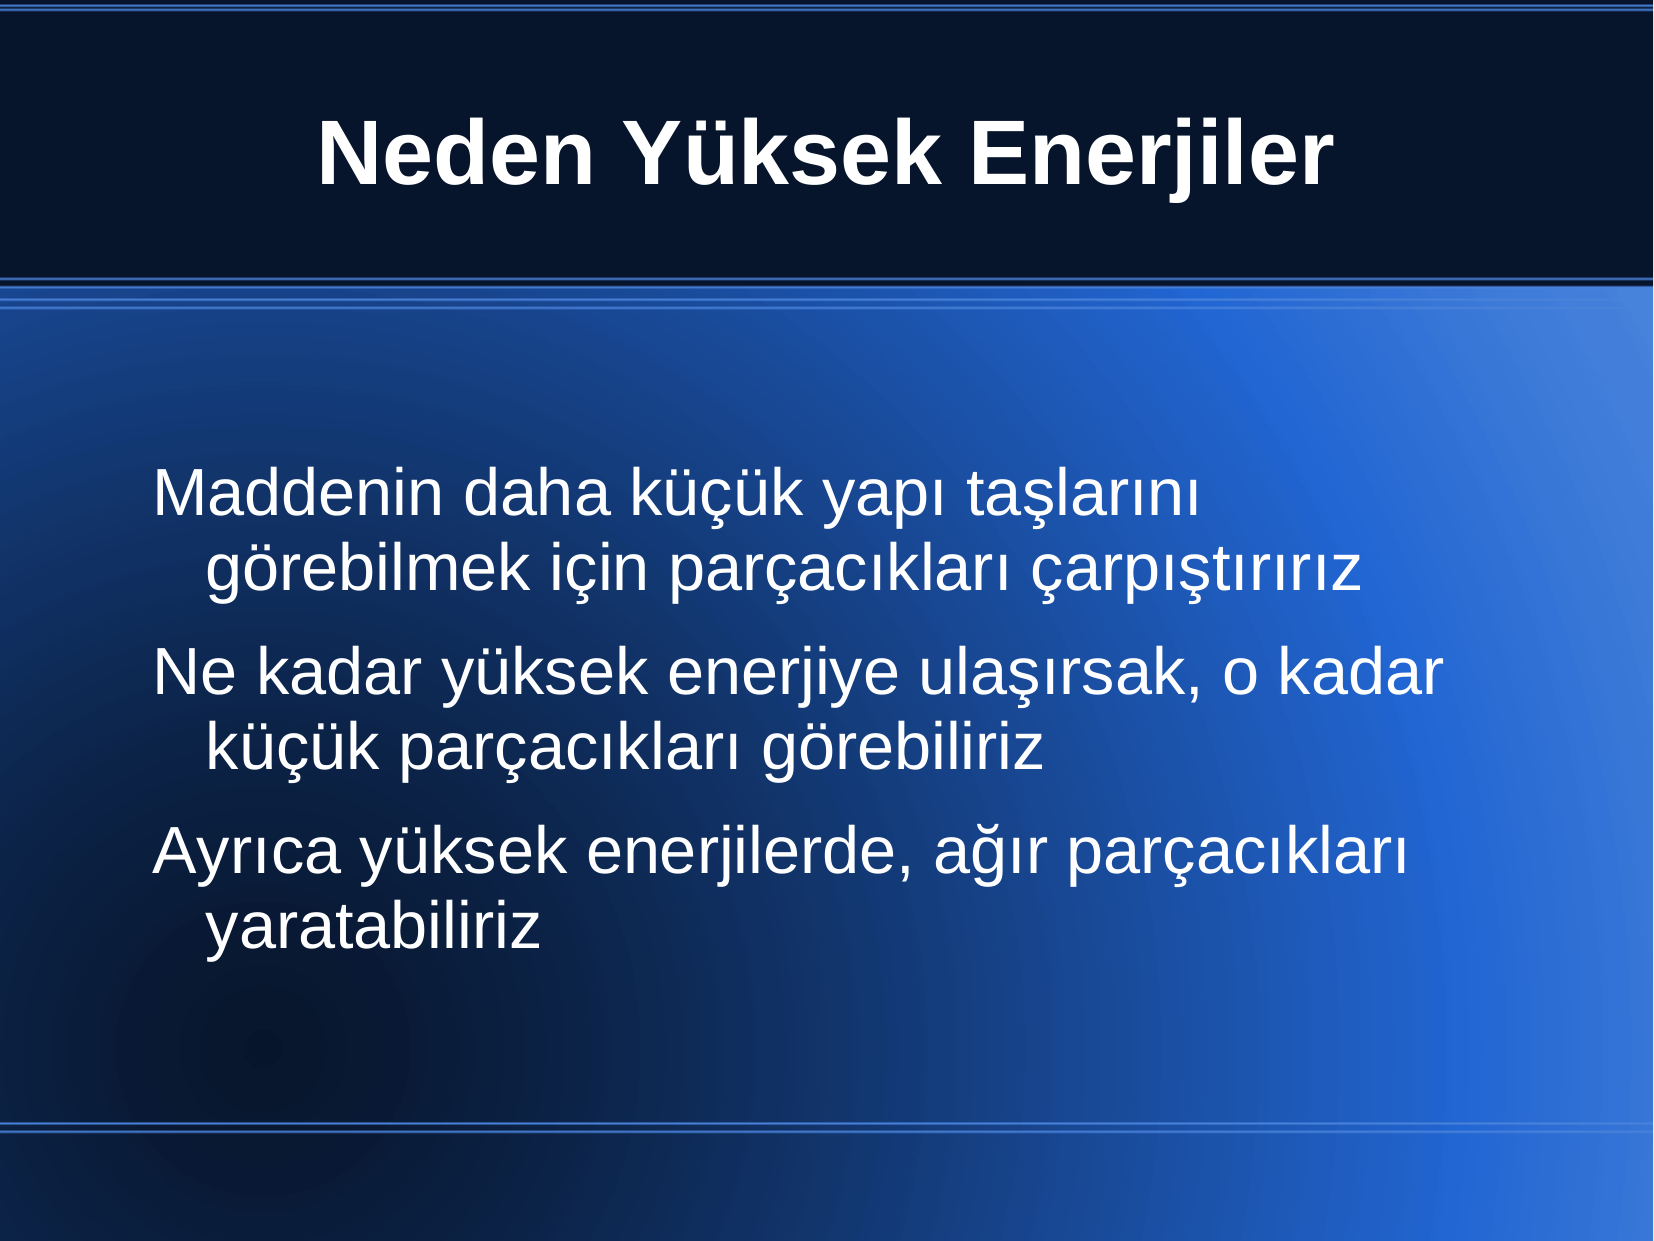

# Neden Yüksek Enerjiler
Maddenin daha küçük yapı taşlarını görebilmek için parçacıkları çarpıştırırız
Ne kadar yüksek enerjiye ulaşırsak, o kadar küçük parçacıkları görebiliriz
Ayrıca yüksek enerjilerde, ağır parçacıkları yaratabiliriz